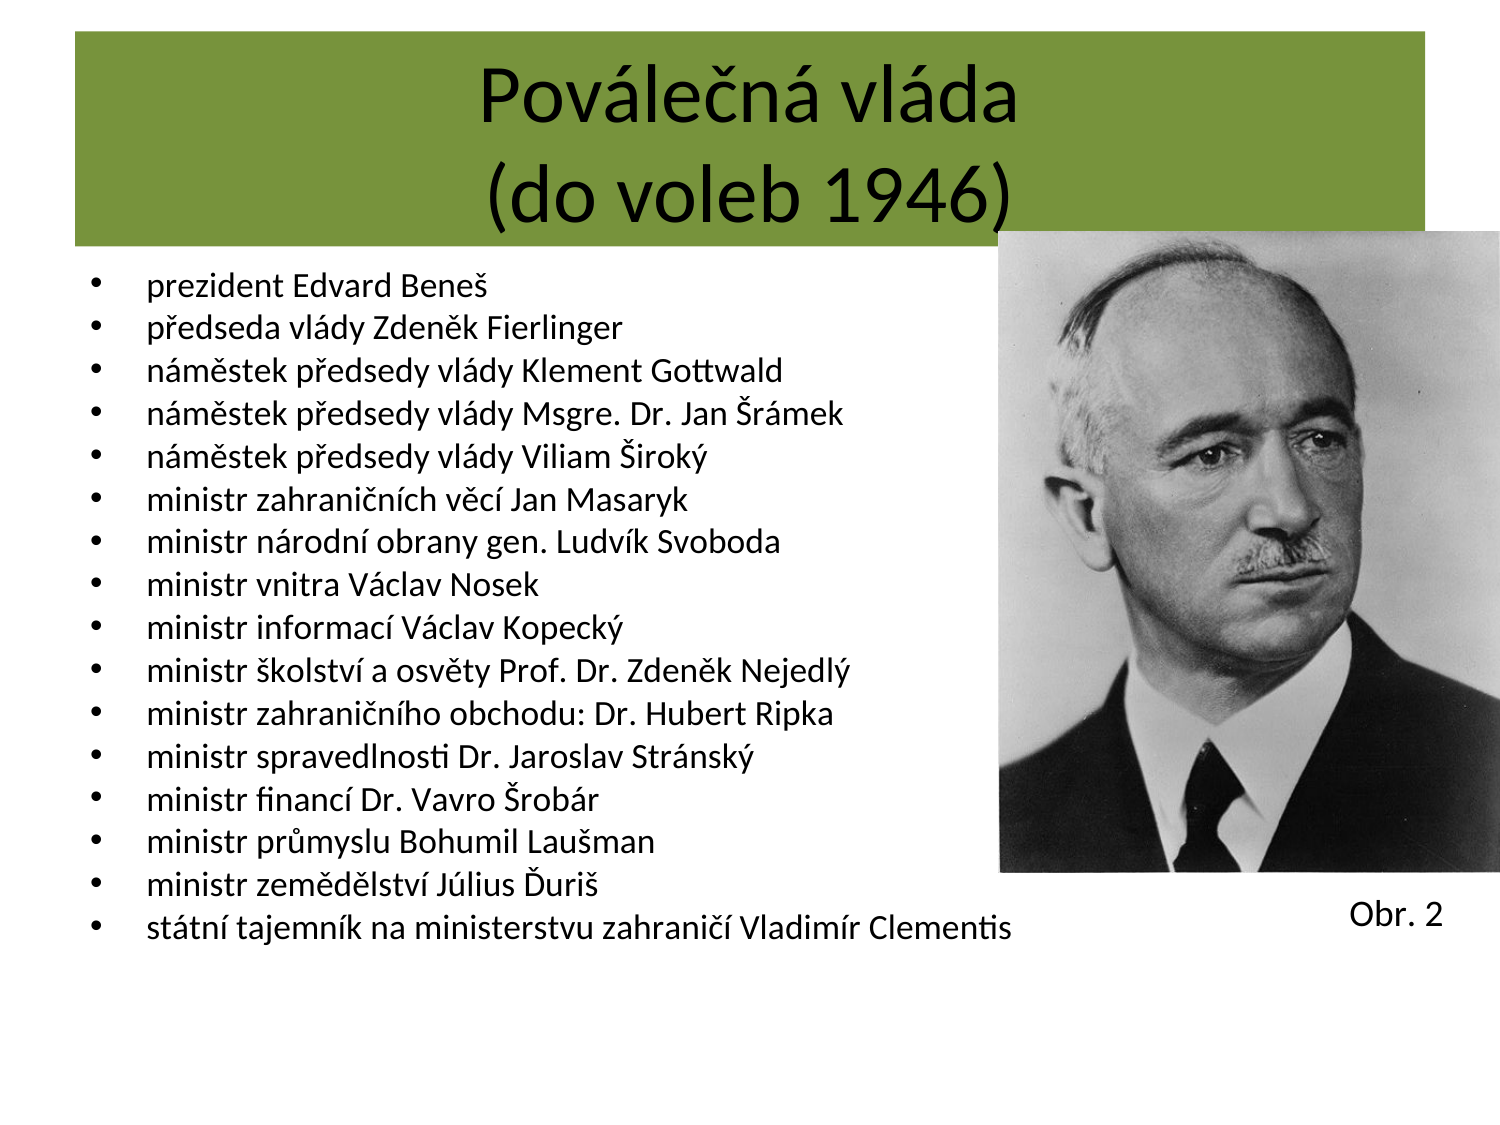

# Poválečná vláda (do voleb 1946)
prezident Edvard Beneš
předseda vlády Zdeněk Fierlinger
náměstek předsedy vlády Klement Gottwald
náměstek předsedy vlády Msgre. Dr. Jan Šrámek
náměstek předsedy vlády Viliam Široký
ministr zahraničních věcí Jan Masaryk
ministr národní obrany gen. Ludvík Svoboda
ministr vnitra Václav Nosek
ministr informací Václav Kopecký
ministr školství a osvěty Prof. Dr. Zdeněk Nejedlý
ministr zahraničního obchodu: Dr. Hubert Ripka
ministr spravedlnosti Dr. Jaroslav Stránský
ministr financí Dr. Vavro Šrobár
ministr průmyslu Bohumil Laušman
ministr zemědělství Július Ďuriš
státní tajemník na ministerstvu zahraničí Vladimír Clementis
Obr. 2